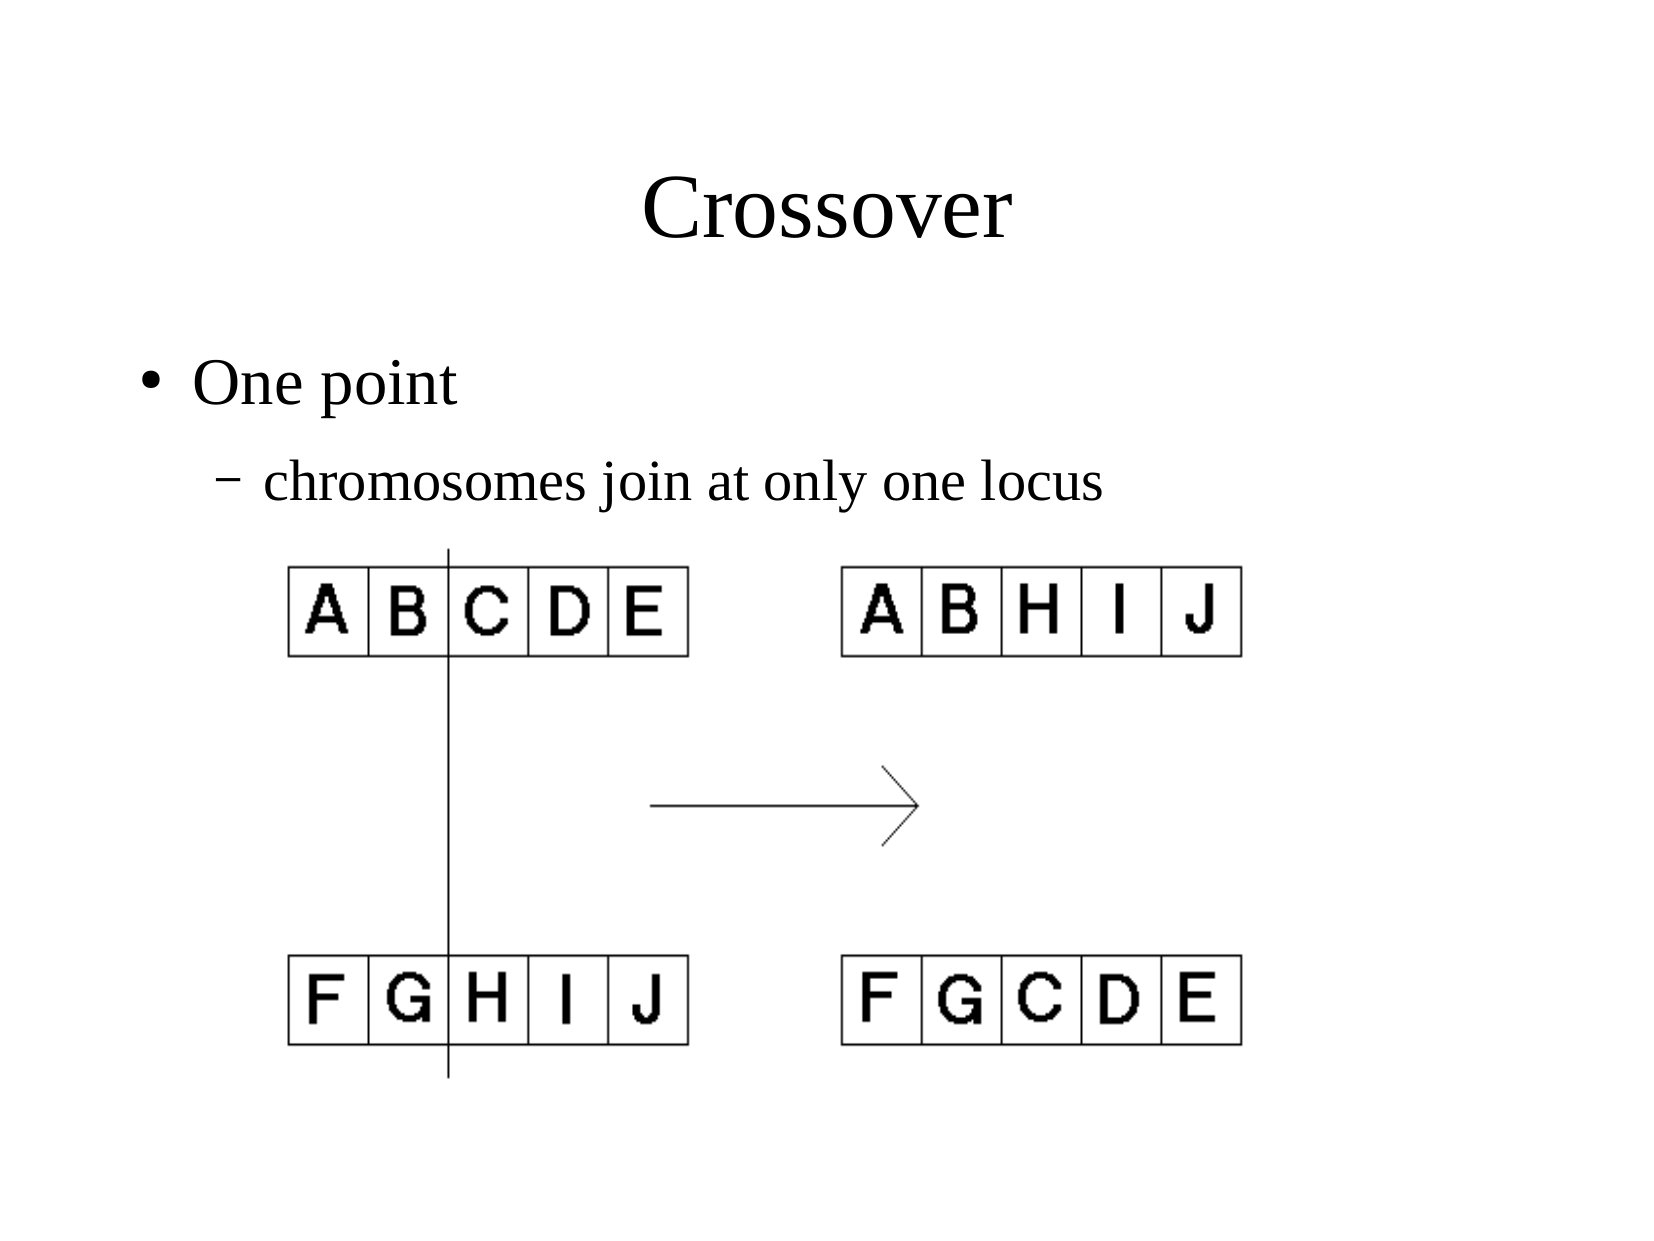

# Crossover
One point
chromosomes join at only one locus